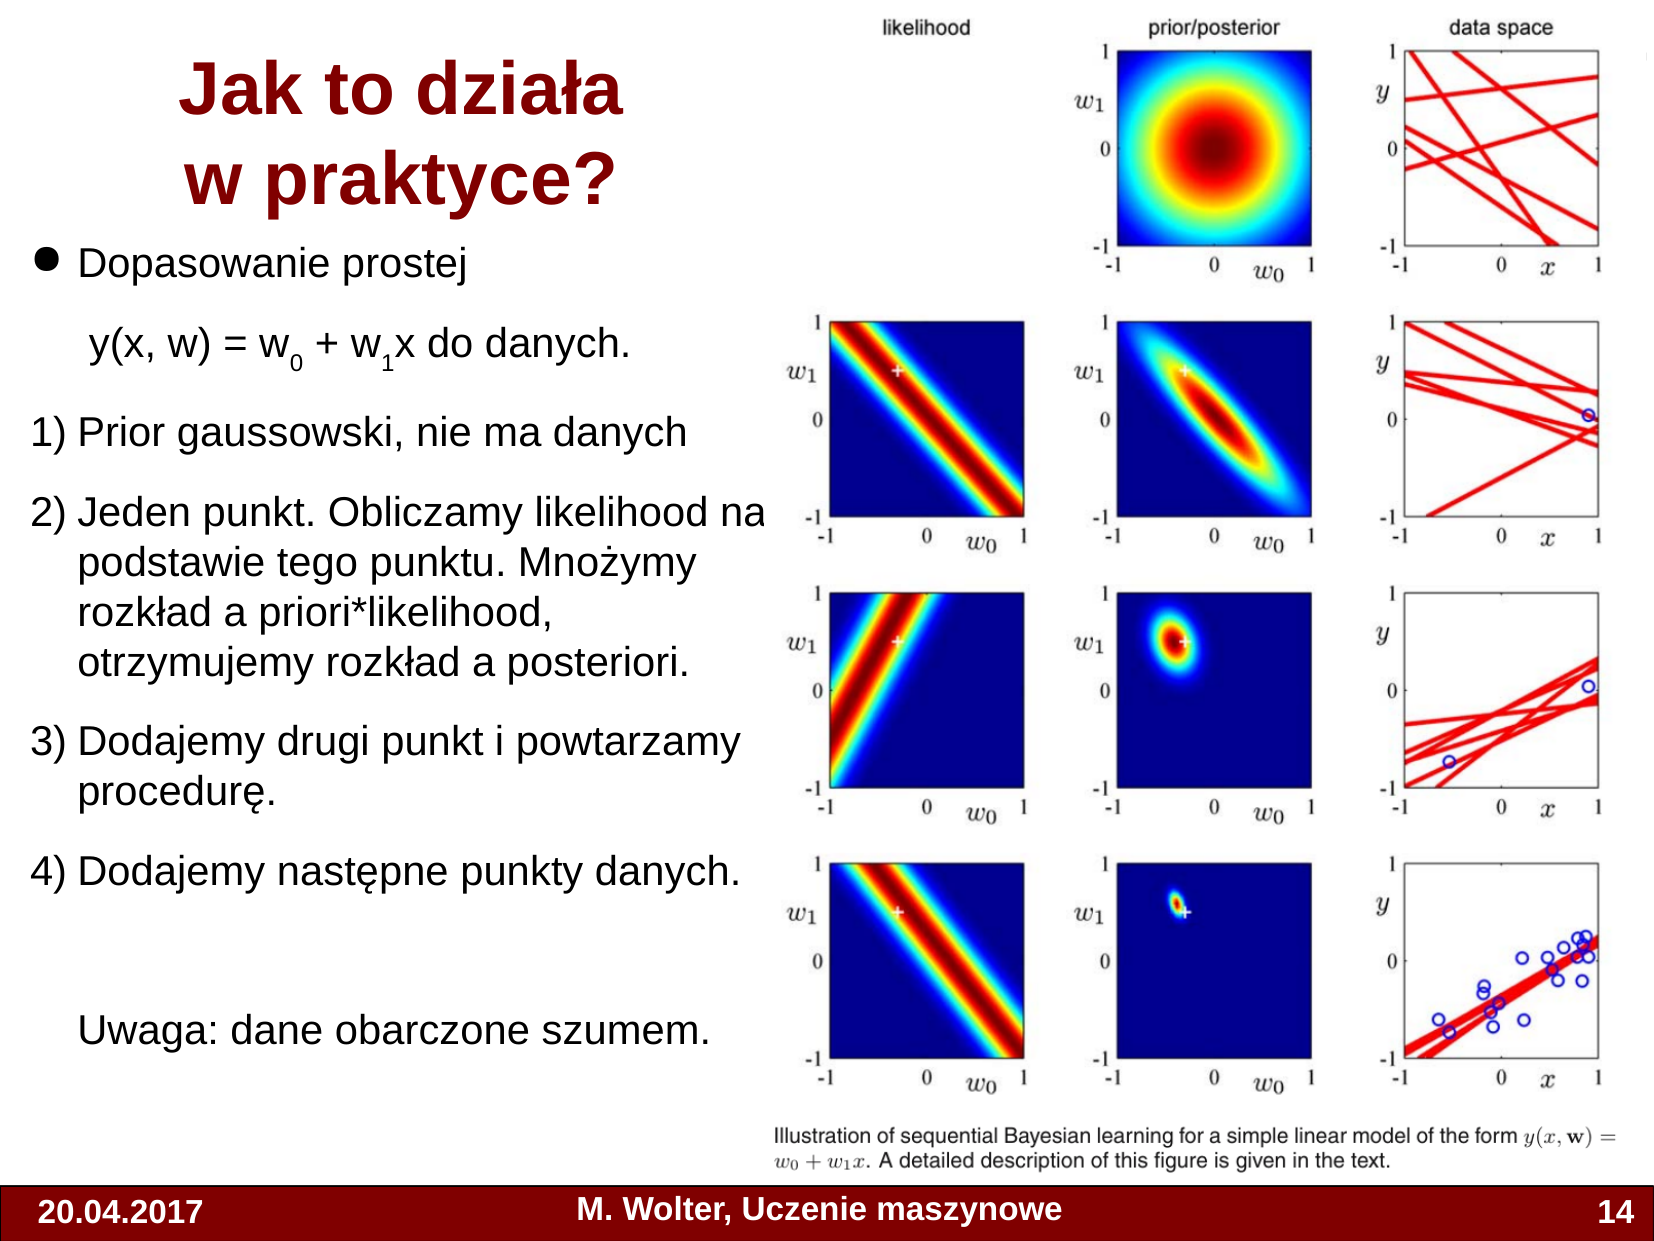

# Jak to działa w praktyce?
Dopasowanie prostej
 y(x, w) = w0 + w1x do danych.
Prior gaussowski, nie ma danych
Jeden punkt. Obliczamy likelihood na podstawie tego punktu. Mnożymy rozkład a priori*likelihood, otrzymujemy rozkład a posteriori.
Dodajemy drugi punkt i powtarzamy procedurę.
Dodajemy następne punkty danych.
Uwaga: dane obarczone szumem.
9.03.2017
Machine Learning, M. Wolter